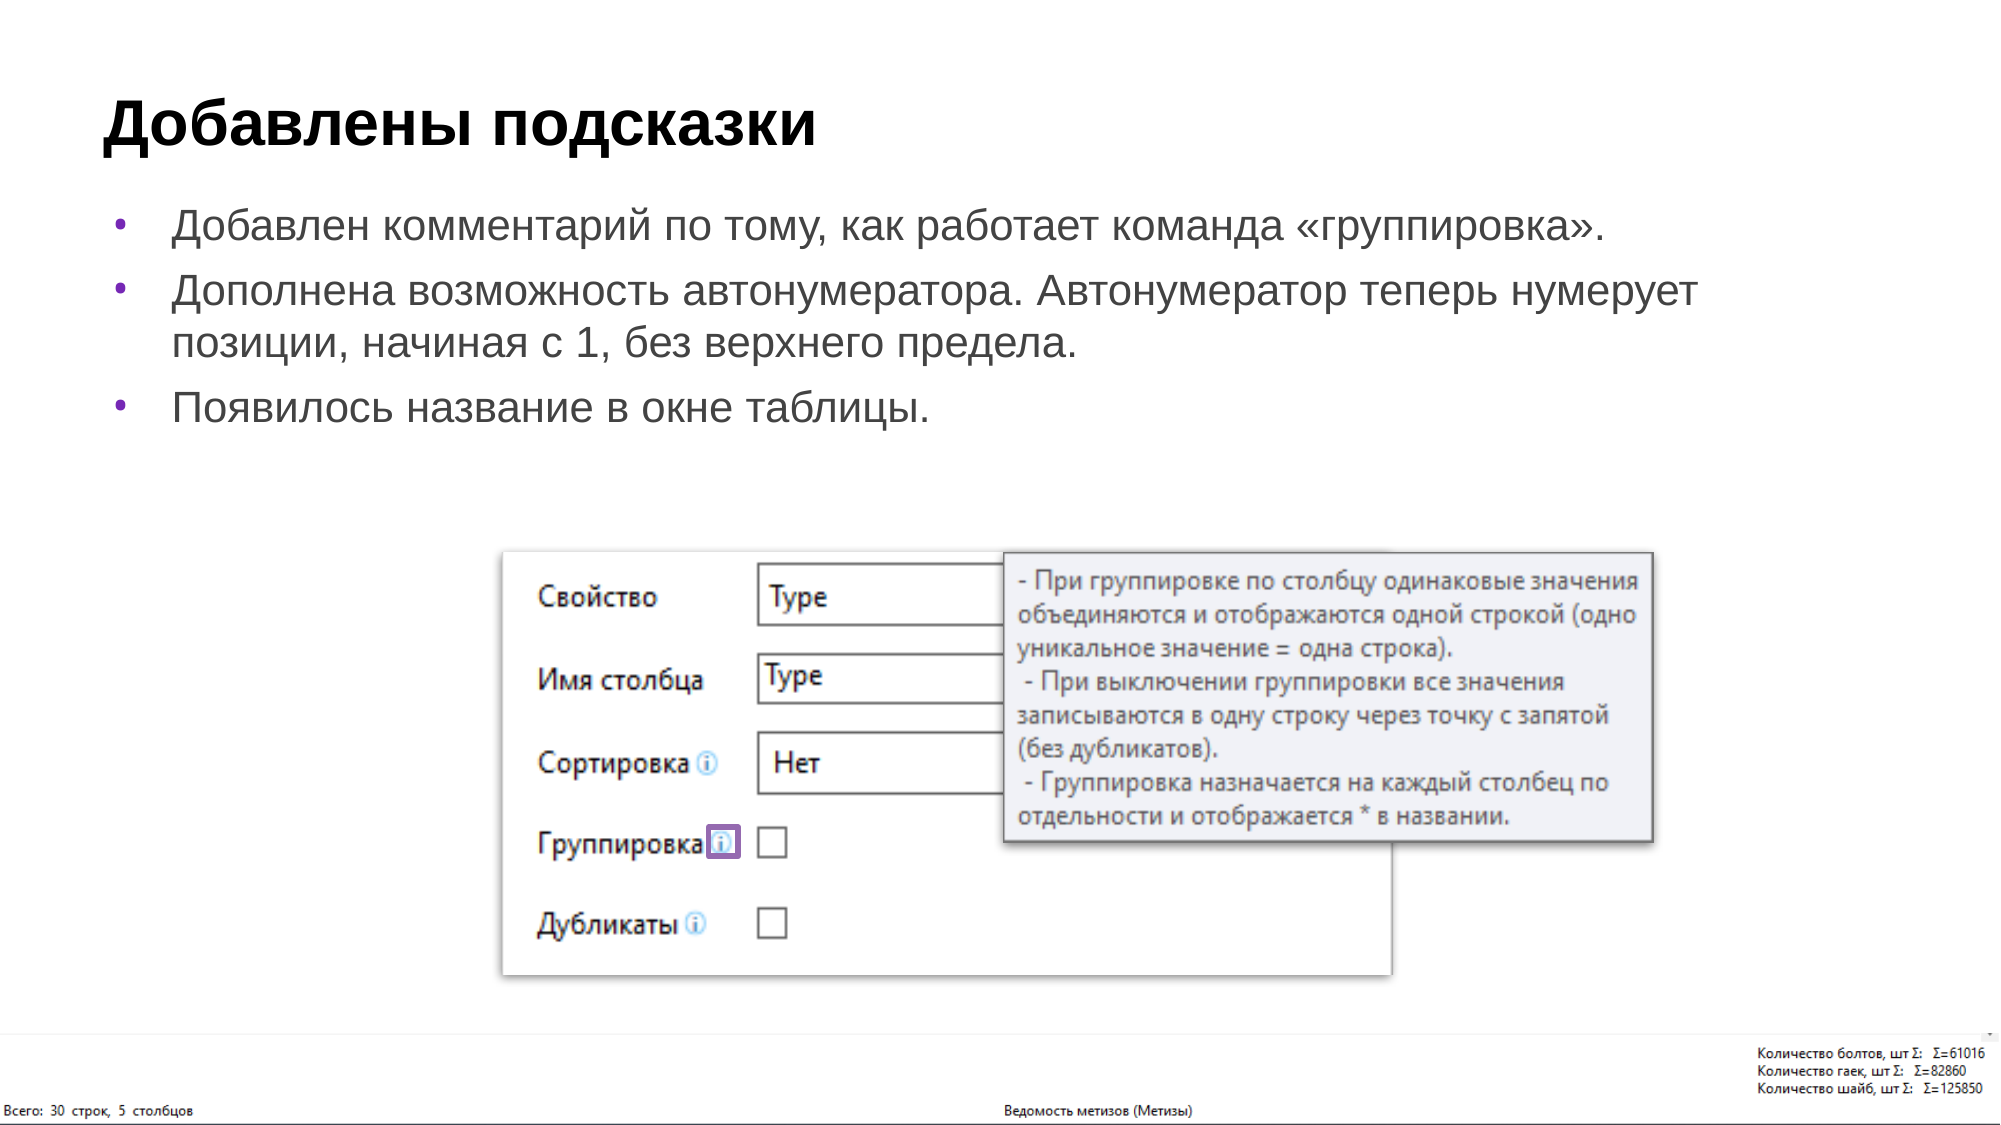

Добавлены подсказки
Добавлен комментарий по тому, как работает команда «группировка».
Дополнена возможность автонумератора. Автонумератор теперь нумерует позиции, начиная с 1, без верхнего предела.
Появилось название в окне таблицы.